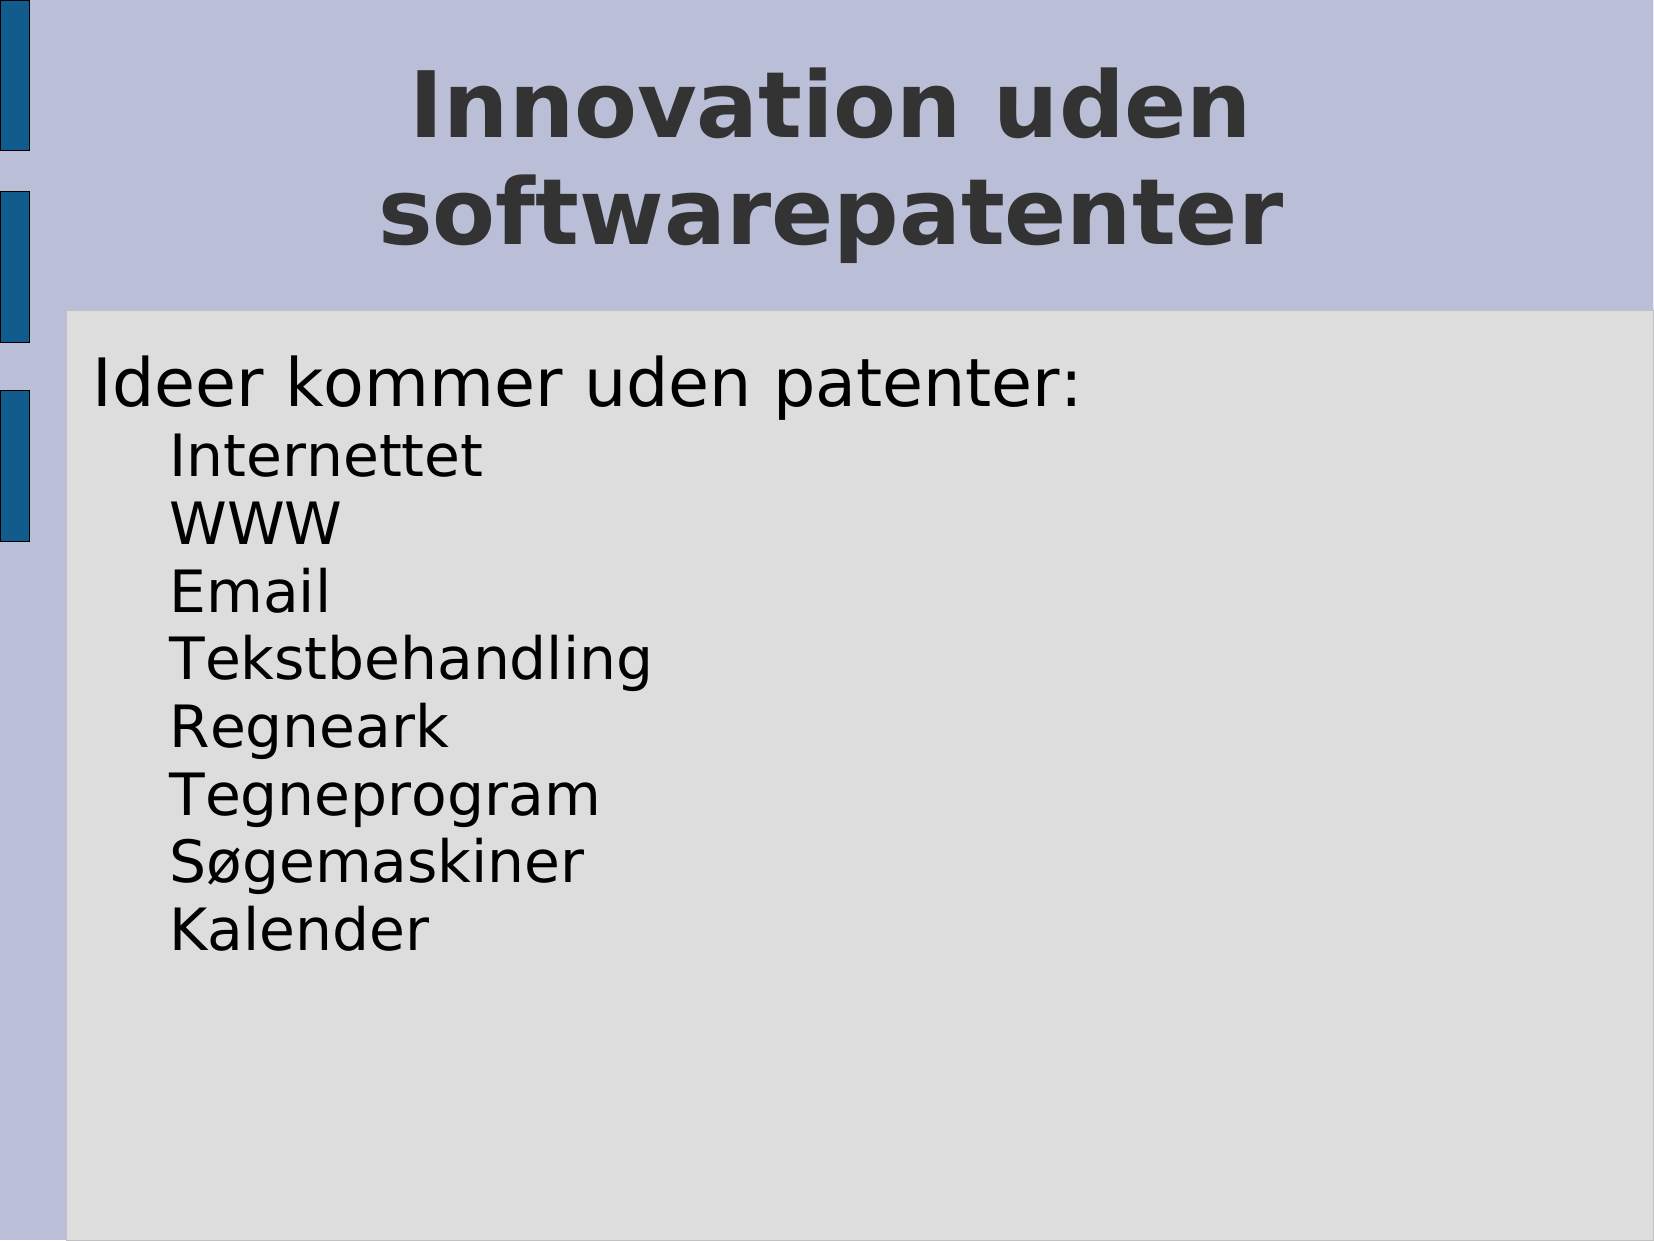

# Innovation uden softwarepatenter
Ideer kommer uden patenter:
Internettet
WWW
Email
Tekstbehandling
Regneark
Tegneprogram
Søgemaskiner
Kalender